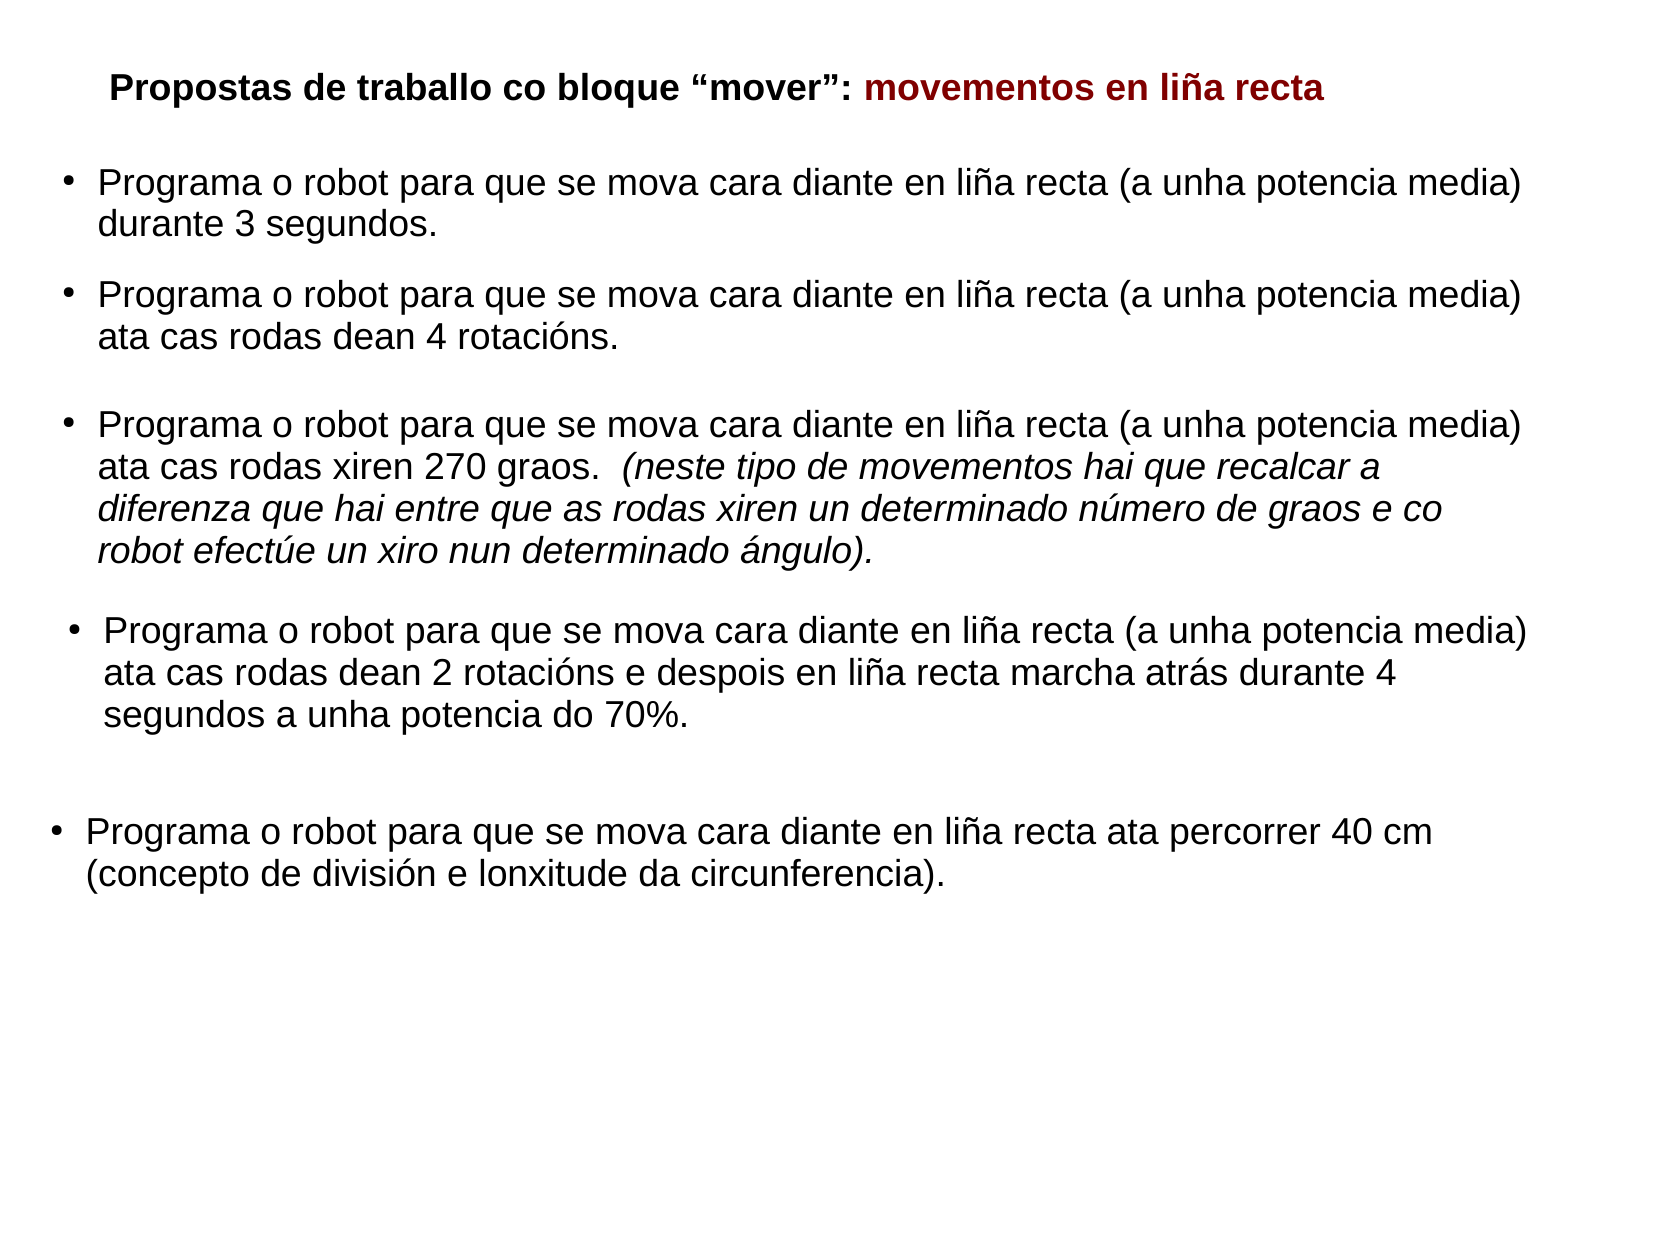

Propostas de traballo co bloque “mover”: movementos en liña recta
Programa o robot para que se mova cara diante en liña recta (a unha potencia media) durante 3 segundos.
Programa o robot para que se mova cara diante en liña recta (a unha potencia media) ata cas rodas dean 4 rotacións.
Programa o robot para que se mova cara diante en liña recta (a unha potencia media) ata cas rodas xiren 270 graos. (neste tipo de movementos hai que recalcar a diferenza que hai entre que as rodas xiren un determinado número de graos e co robot efectúe un xiro nun determinado ángulo).
Programa o robot para que se mova cara diante en liña recta (a unha potencia media) ata cas rodas dean 2 rotacións e despois en liña recta marcha atrás durante 4 segundos a unha potencia do 70%.
Programa o robot para que se mova cara diante en liña recta ata percorrer 40 cm (concepto de división e lonxitude da circunferencia).